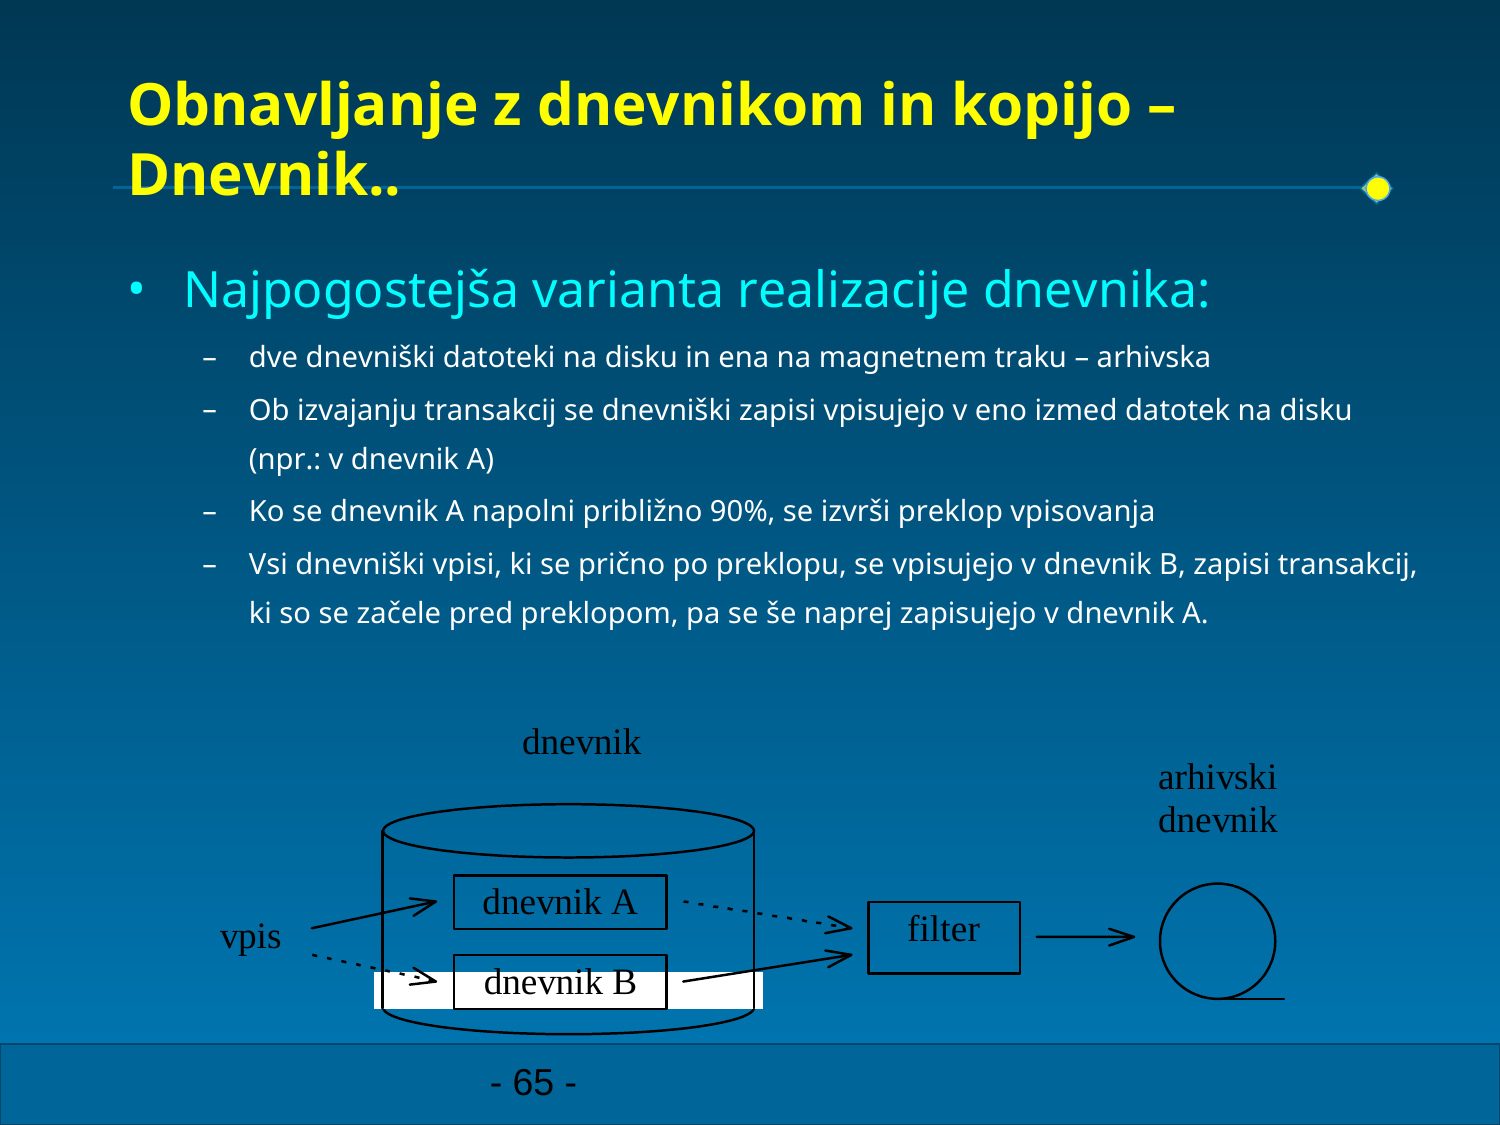

Obnavljanje z dnevnikom in kopijo – Dnevnik..
# Najpogostejša varianta realizacije dnevnika:
dve dnevniški datoteki na disku in ena na magnetnem traku – arhivska
Ob izvajanju transakcij se dnevniški zapisi vpisujejo v eno izmed datotek na disku (npr.: v dnevnik A)
Ko se dnevnik A napolni približno 90%, se izvrši preklop vpisovanja
Vsi dnevniški vpisi, ki se prično po preklopu, se vpisujejo v dnevnik B, zapisi transakcij, ki so se začele pred preklopom, pa se še naprej zapisujejo v dnevnik A.